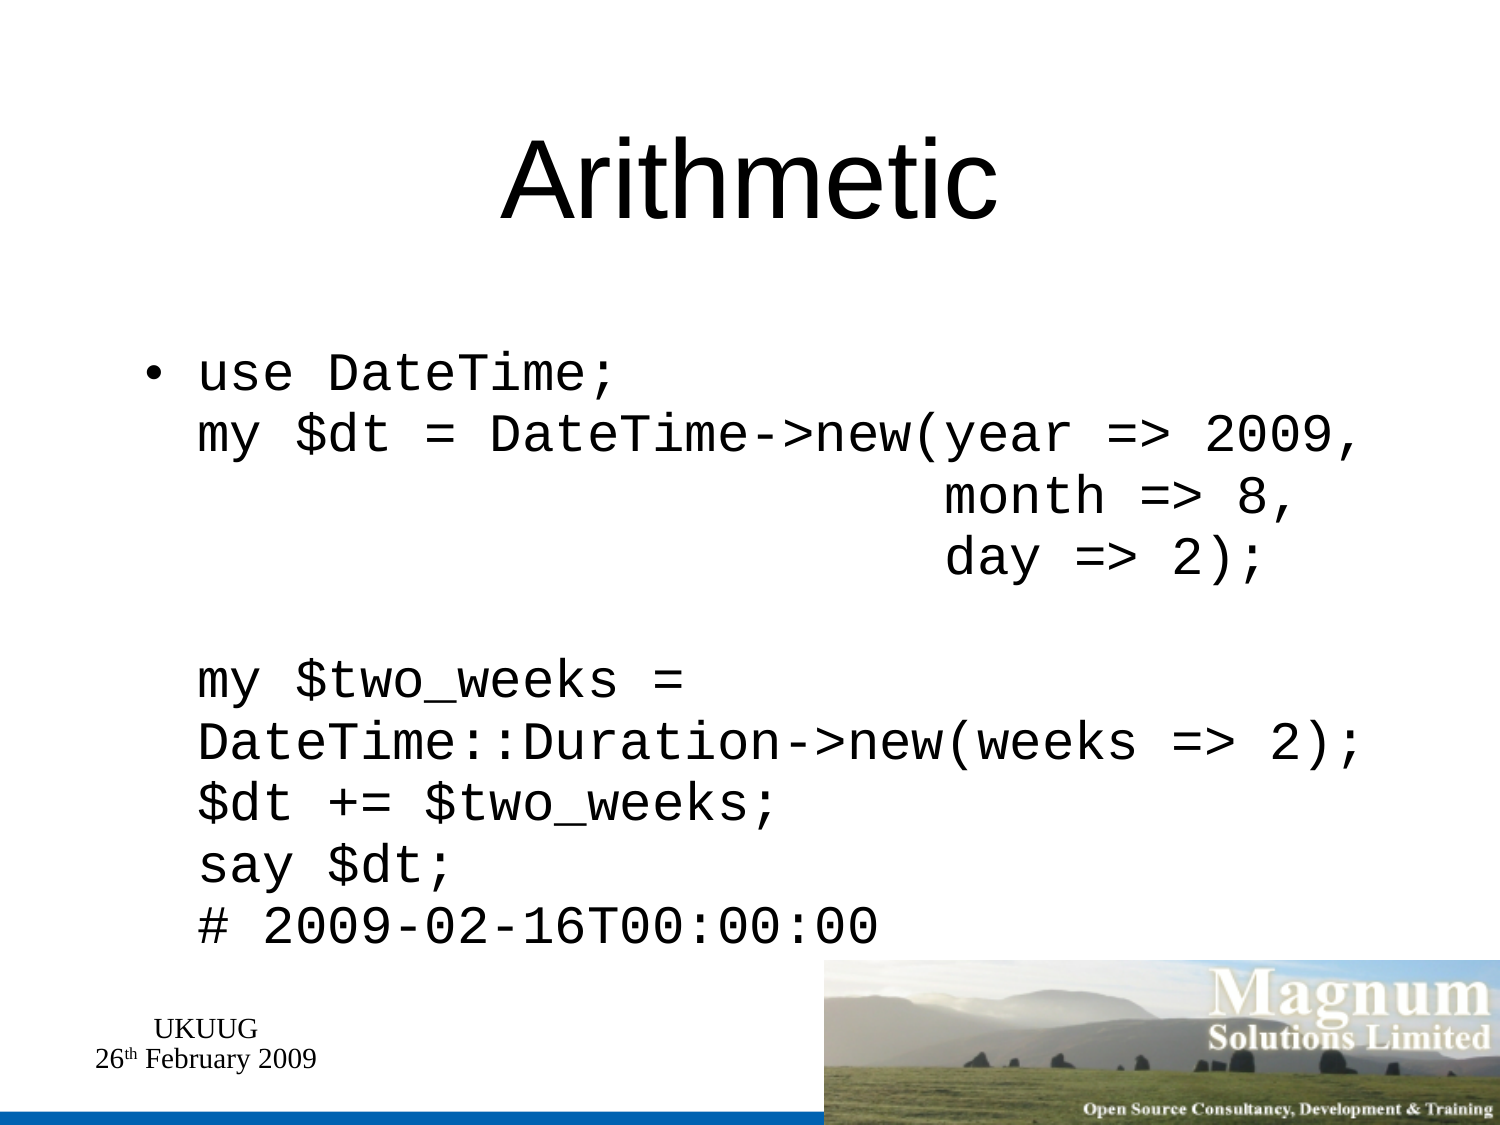

# Arithmetic
use DateTime;
my $dt = DateTime->new(year => 2009,
 month => 8,
 day => 2);
my $two_weeks =
DateTime::Duration->new(weeks => 2);
$dt += $two_weeks;
say $dt;
# 2009-02-16T00:00:00
104